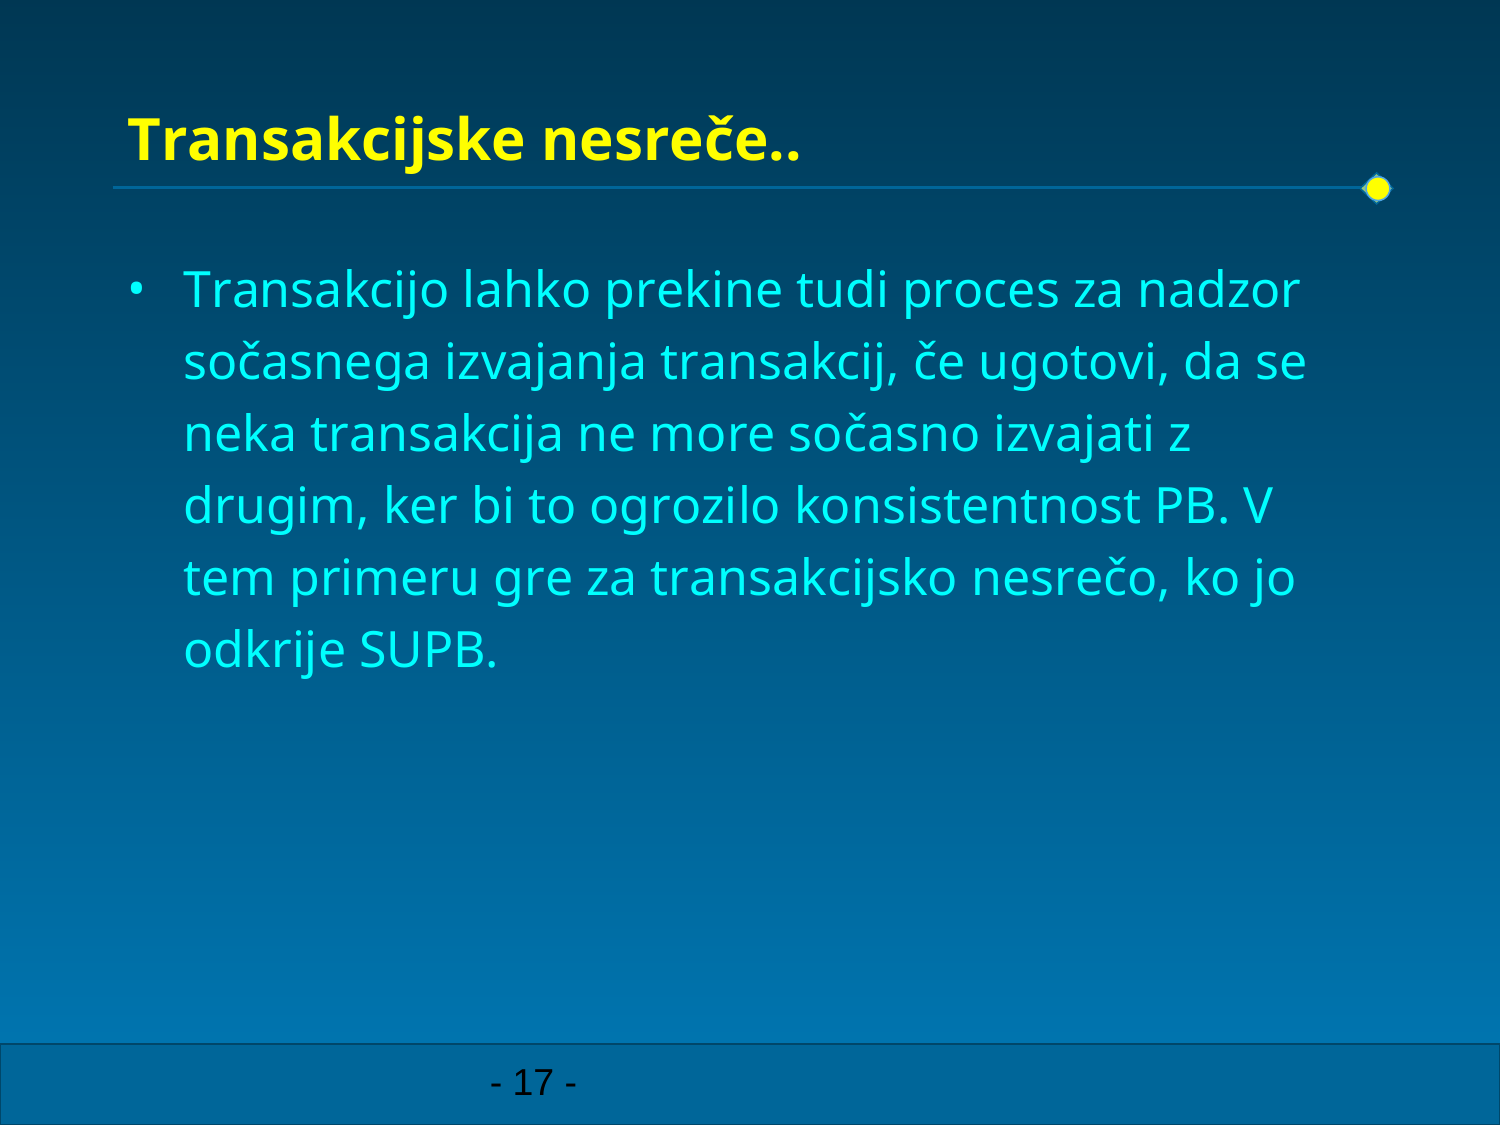

# Transakcijske nesreče..
Transakcijo lahko prekine tudi proces za nadzor sočasnega izvajanja transakcij, če ugotovi, da se neka transakcija ne more sočasno izvajati z drugim, ker bi to ogrozilo konsistentnost PB. V tem primeru gre za transakcijsko nesrečo, ko jo odkrije SUPB.